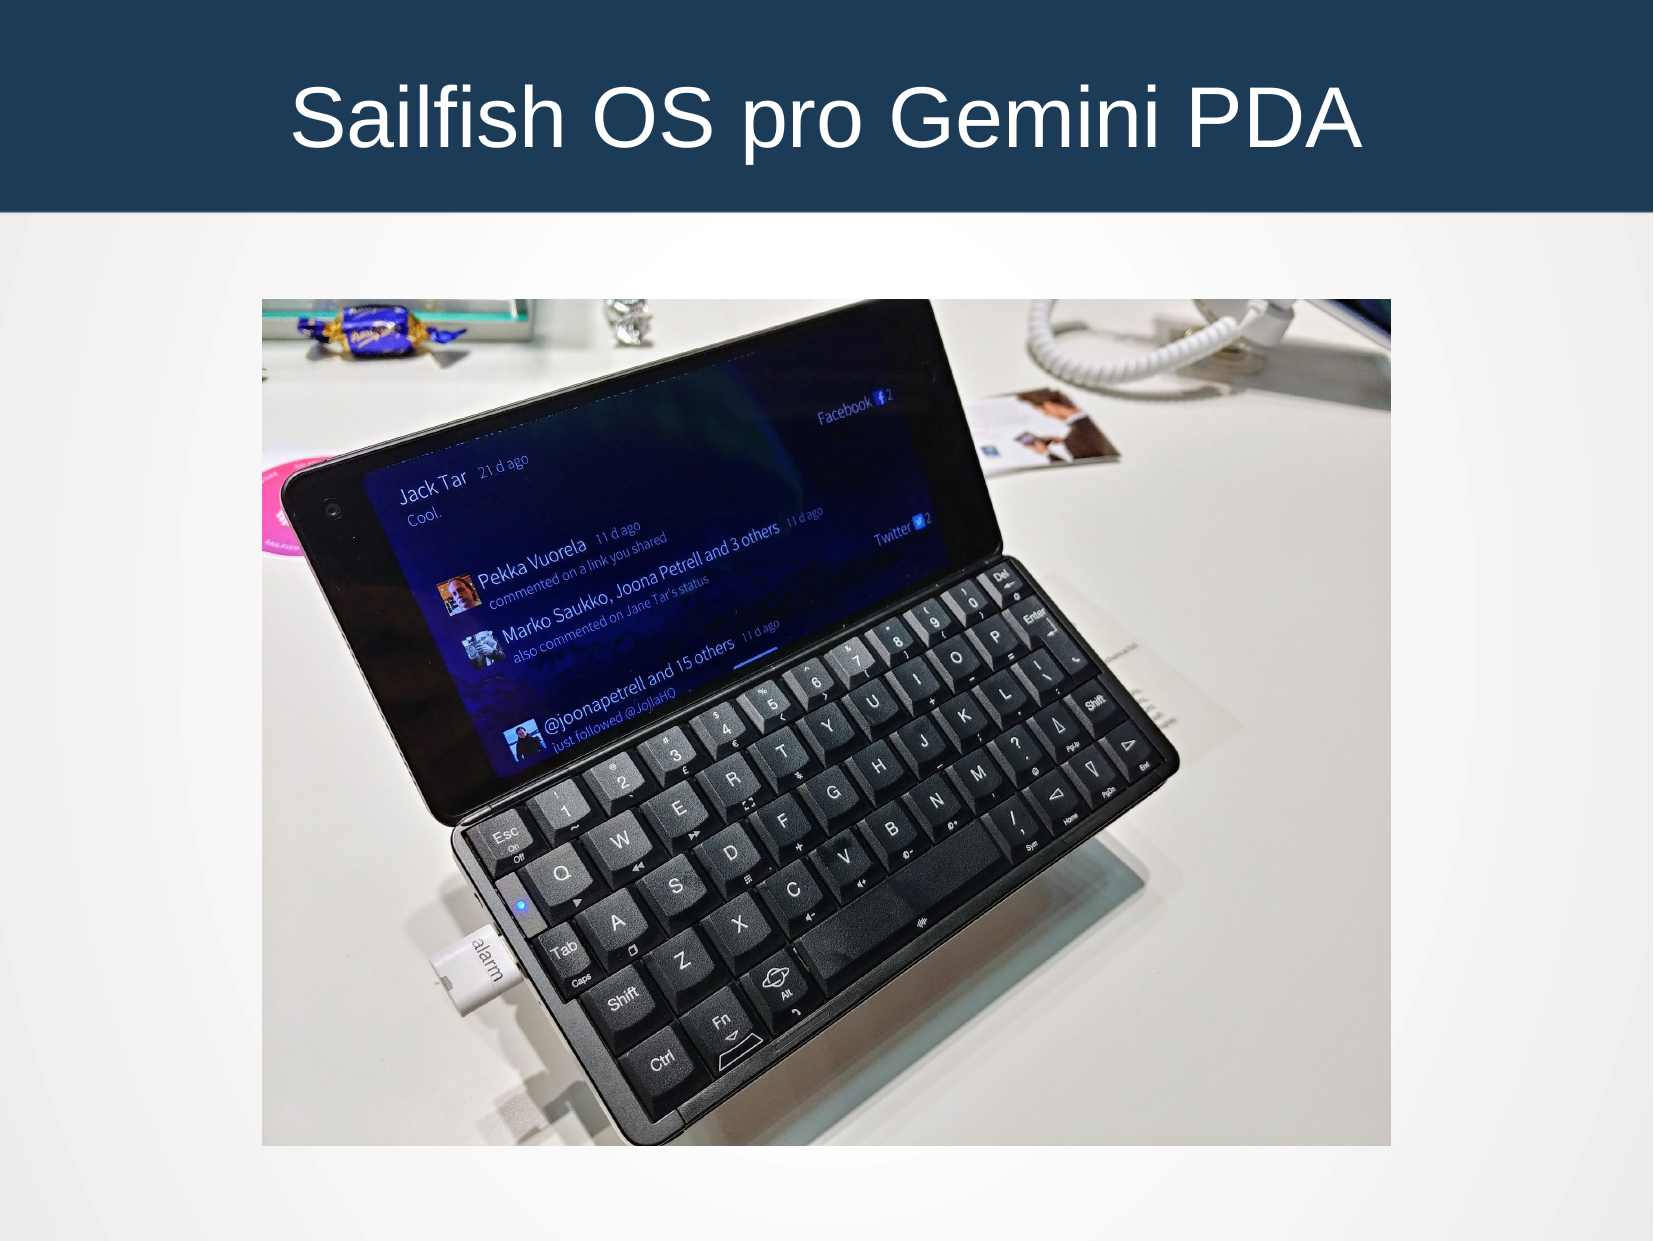

# Sailfish OS pro Gemini PDA
16